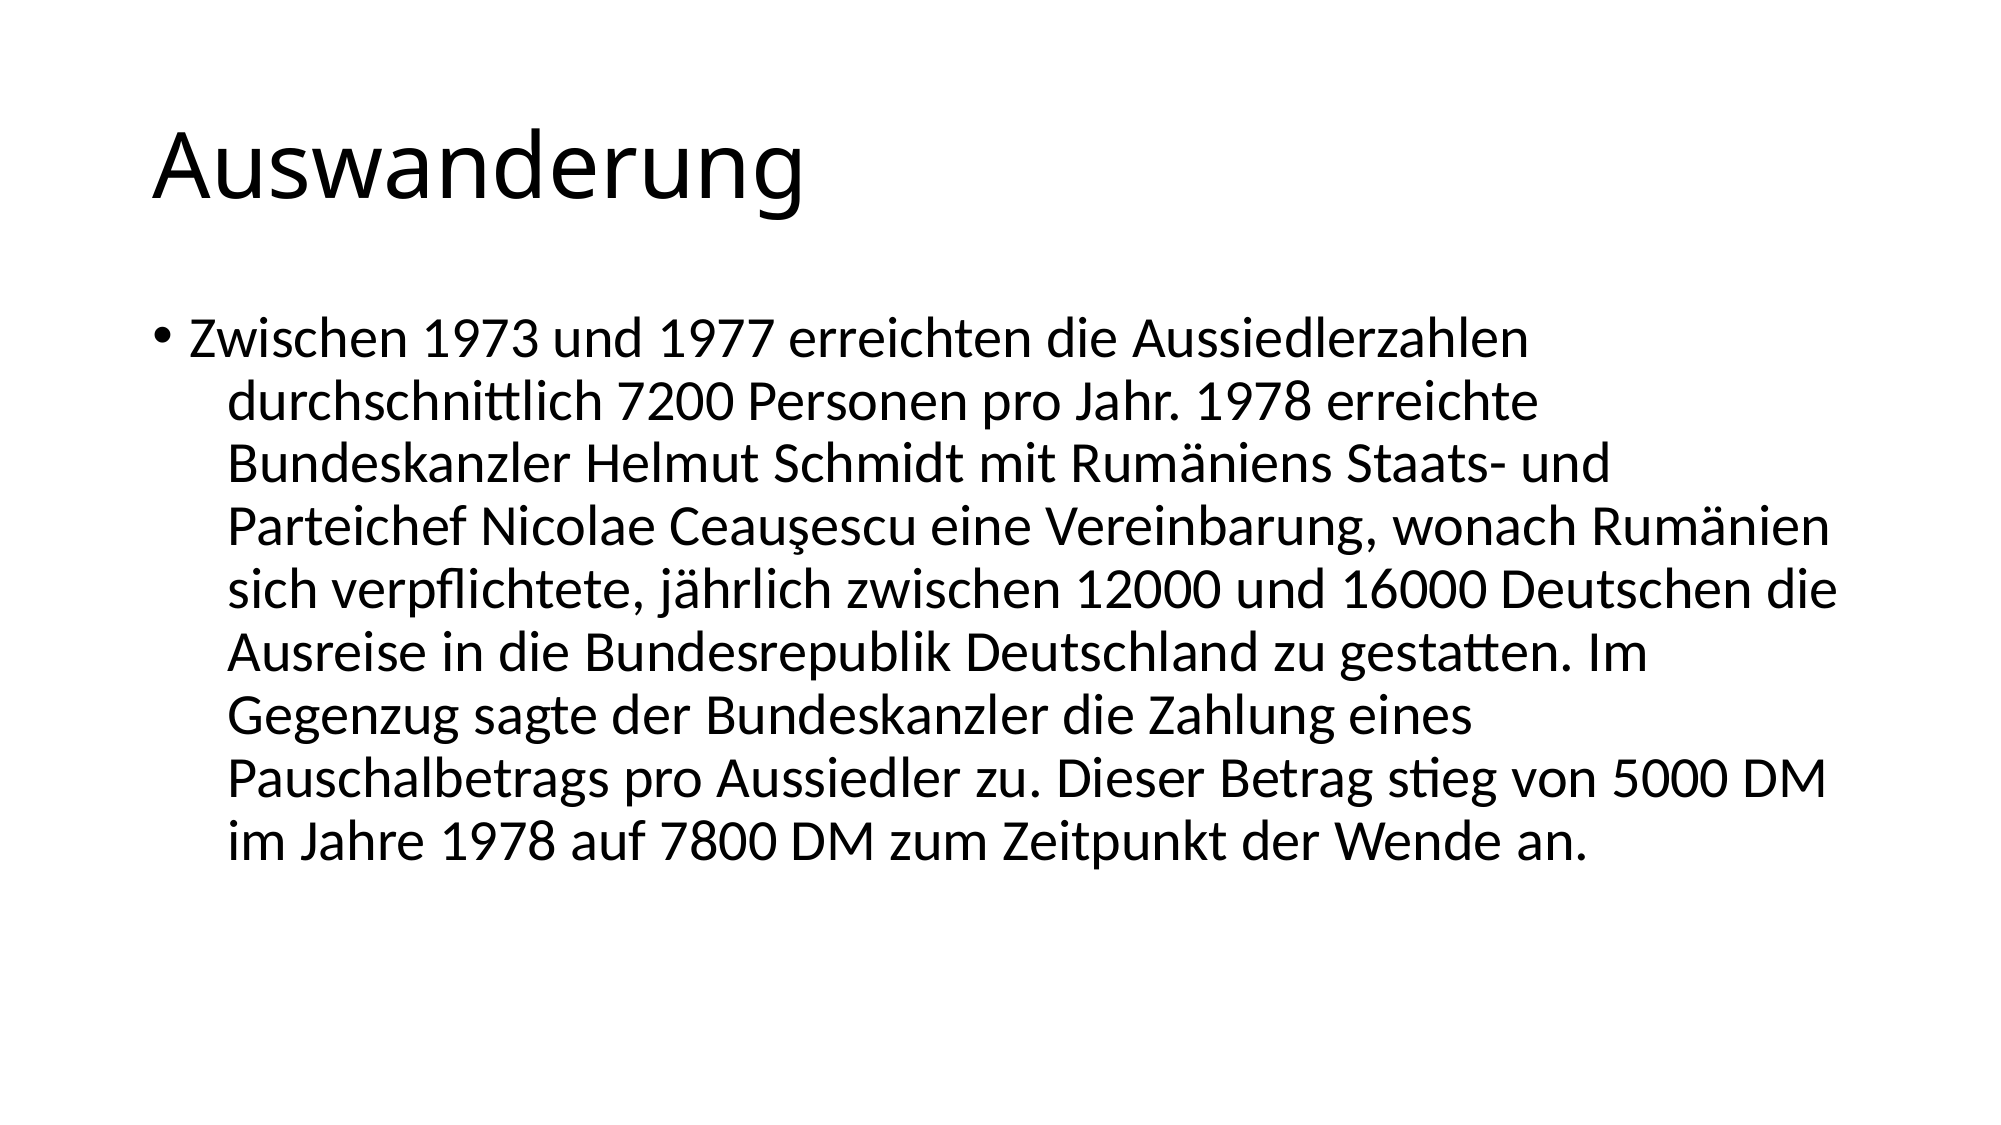

# Auswanderung
Zwischen 1973 und 1977 erreichten die Aussiedlerzahlen durchschnittlich 7200 Personen pro Jahr. 1978 erreichte Bundeskanzler Helmut Schmidt mit Rumäniens Staats- und Parteichef Nicolae Ceauşescu eine Vereinbarung, wonach Rumänien sich verpflichtete, jährlich zwischen 12000 und 16000 Deutschen die Ausreise in die Bundesrepublik Deutschland zu gestatten. Im Gegenzug sagte der Bundeskanzler die Zahlung eines Pauschalbetrags pro Aussiedler zu. Dieser Betrag stieg von 5000 DM im Jahre 1978 auf 7800 DM zum Zeitpunkt der Wende an.